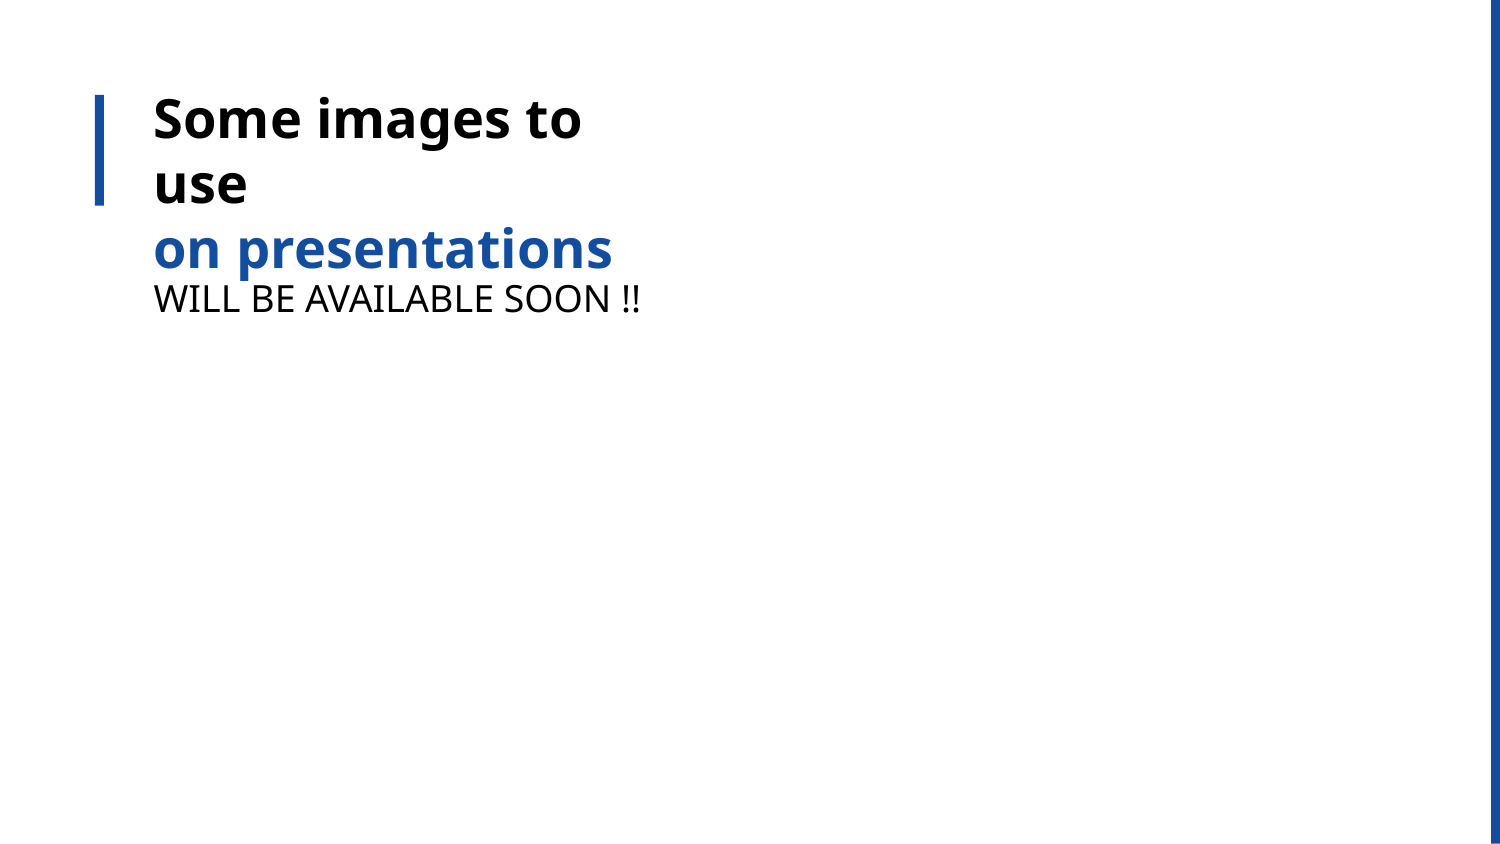

# Some images to use on presentations
WILL BE AVAILABLE SOON !!